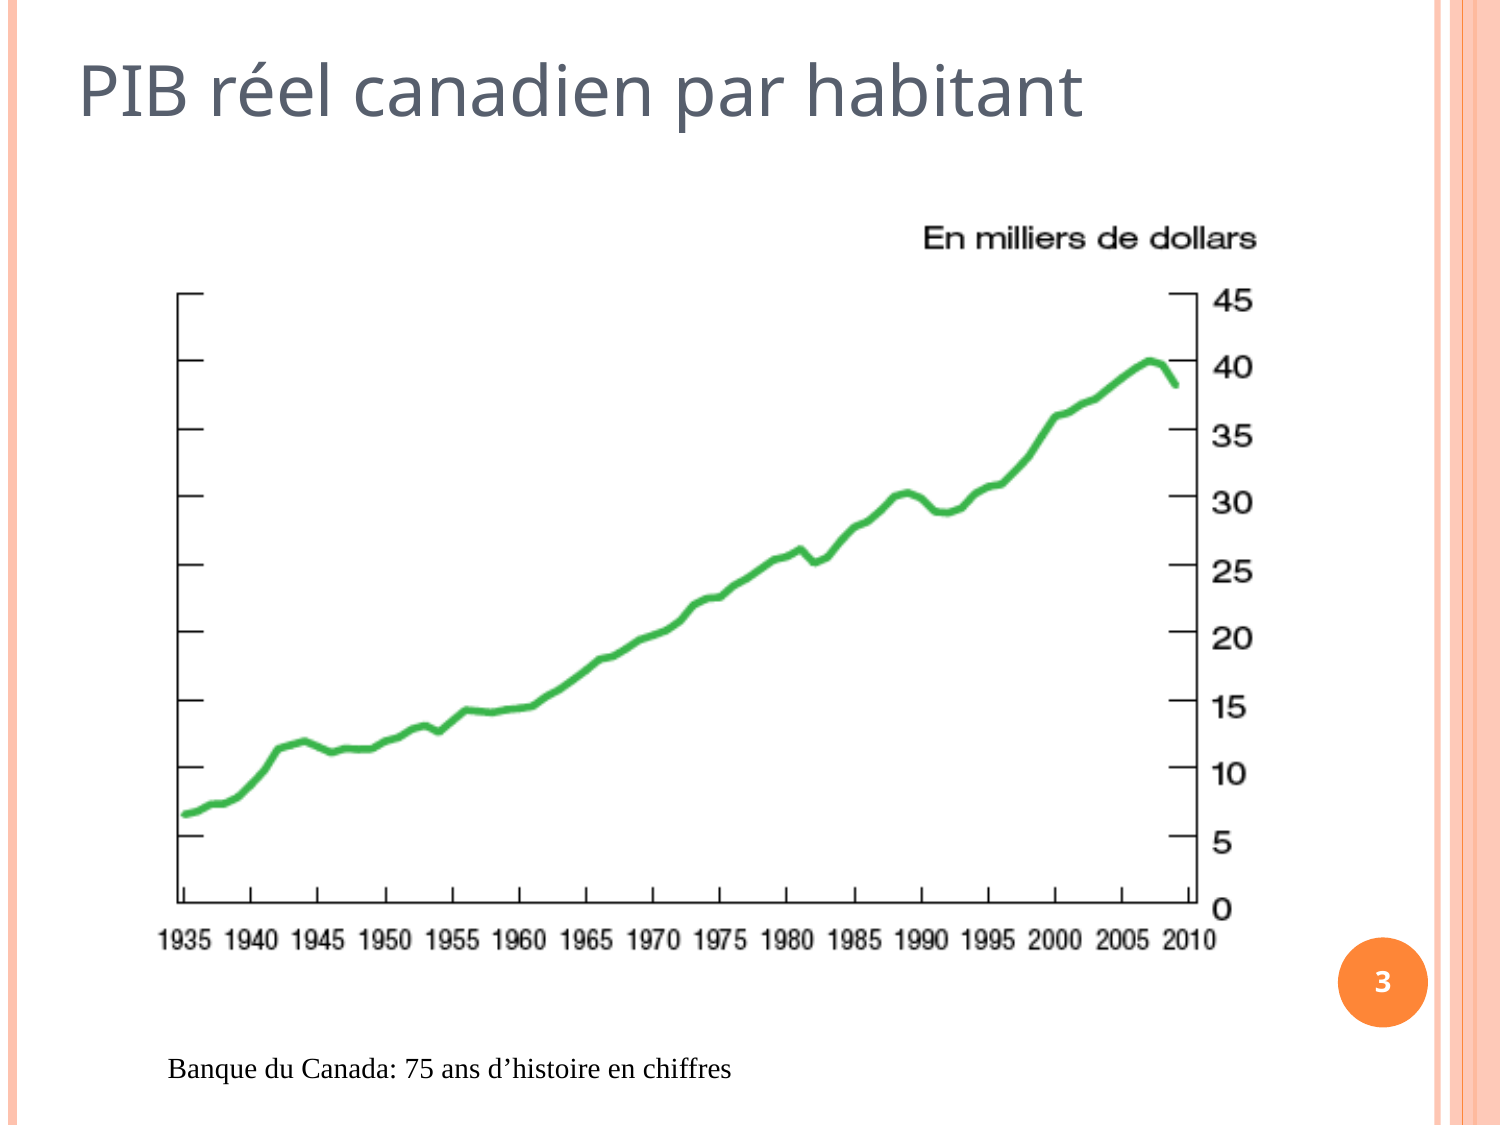

# PIB réel canadien par habitant
Banque du Canada: 75 ans d’histoire en chiffres